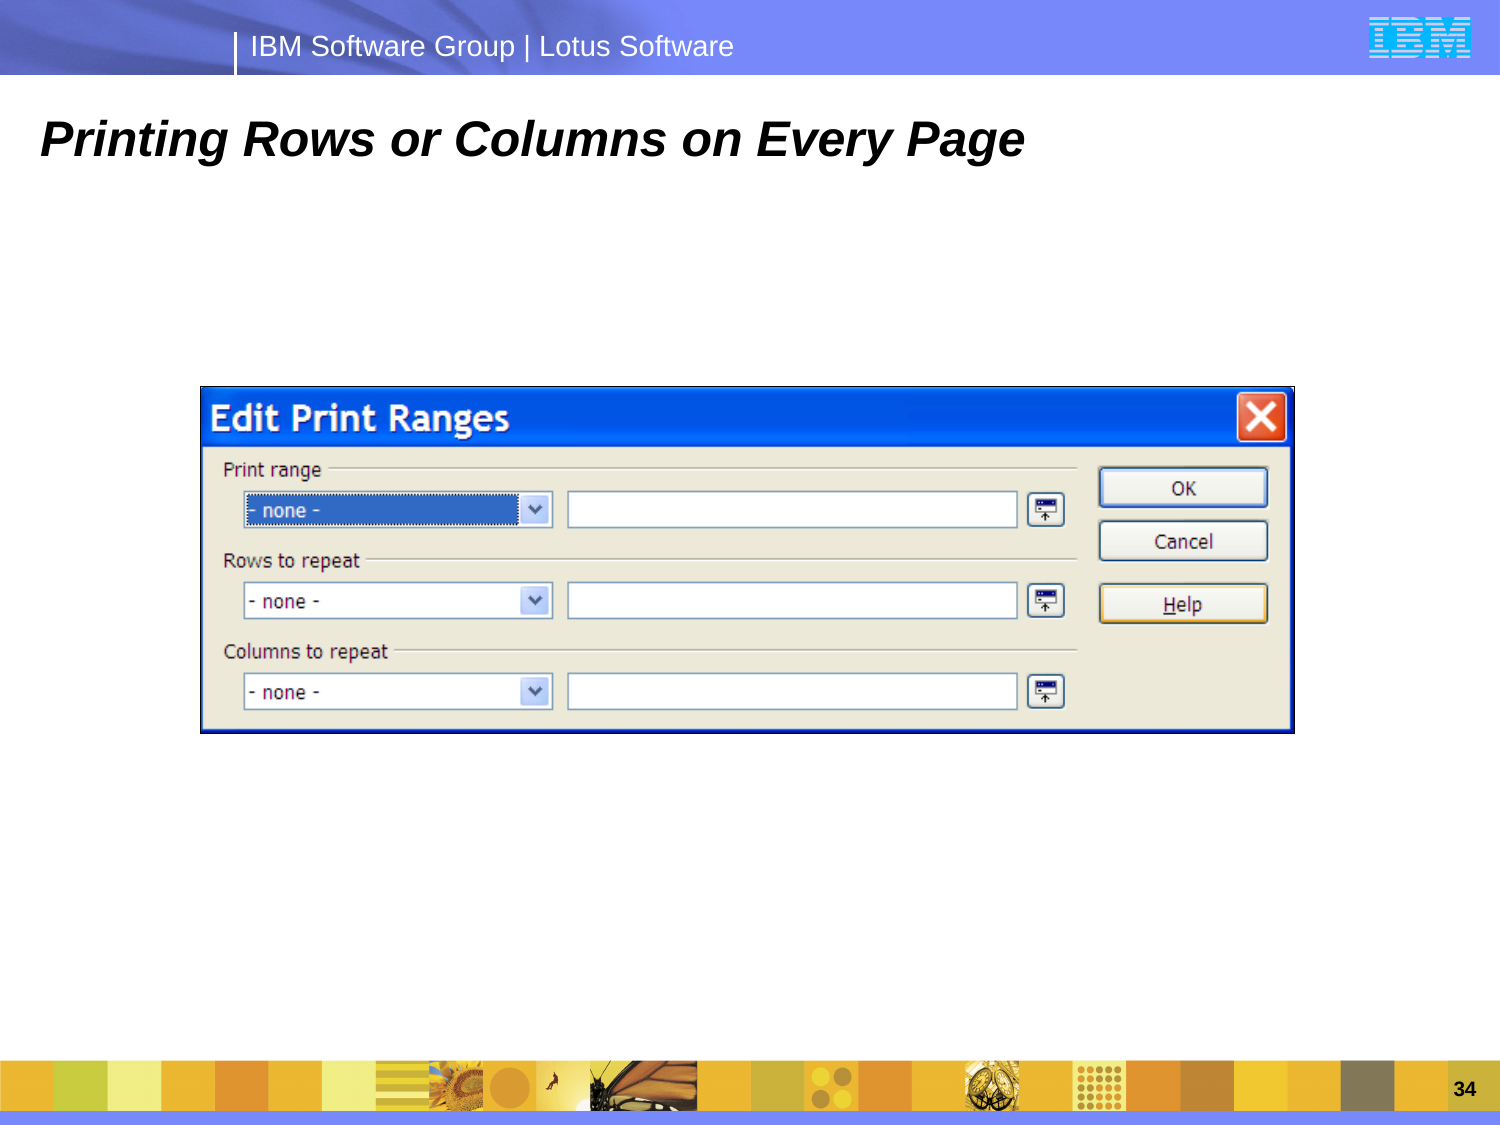

# Printing Rows or Columns on Every Page
34